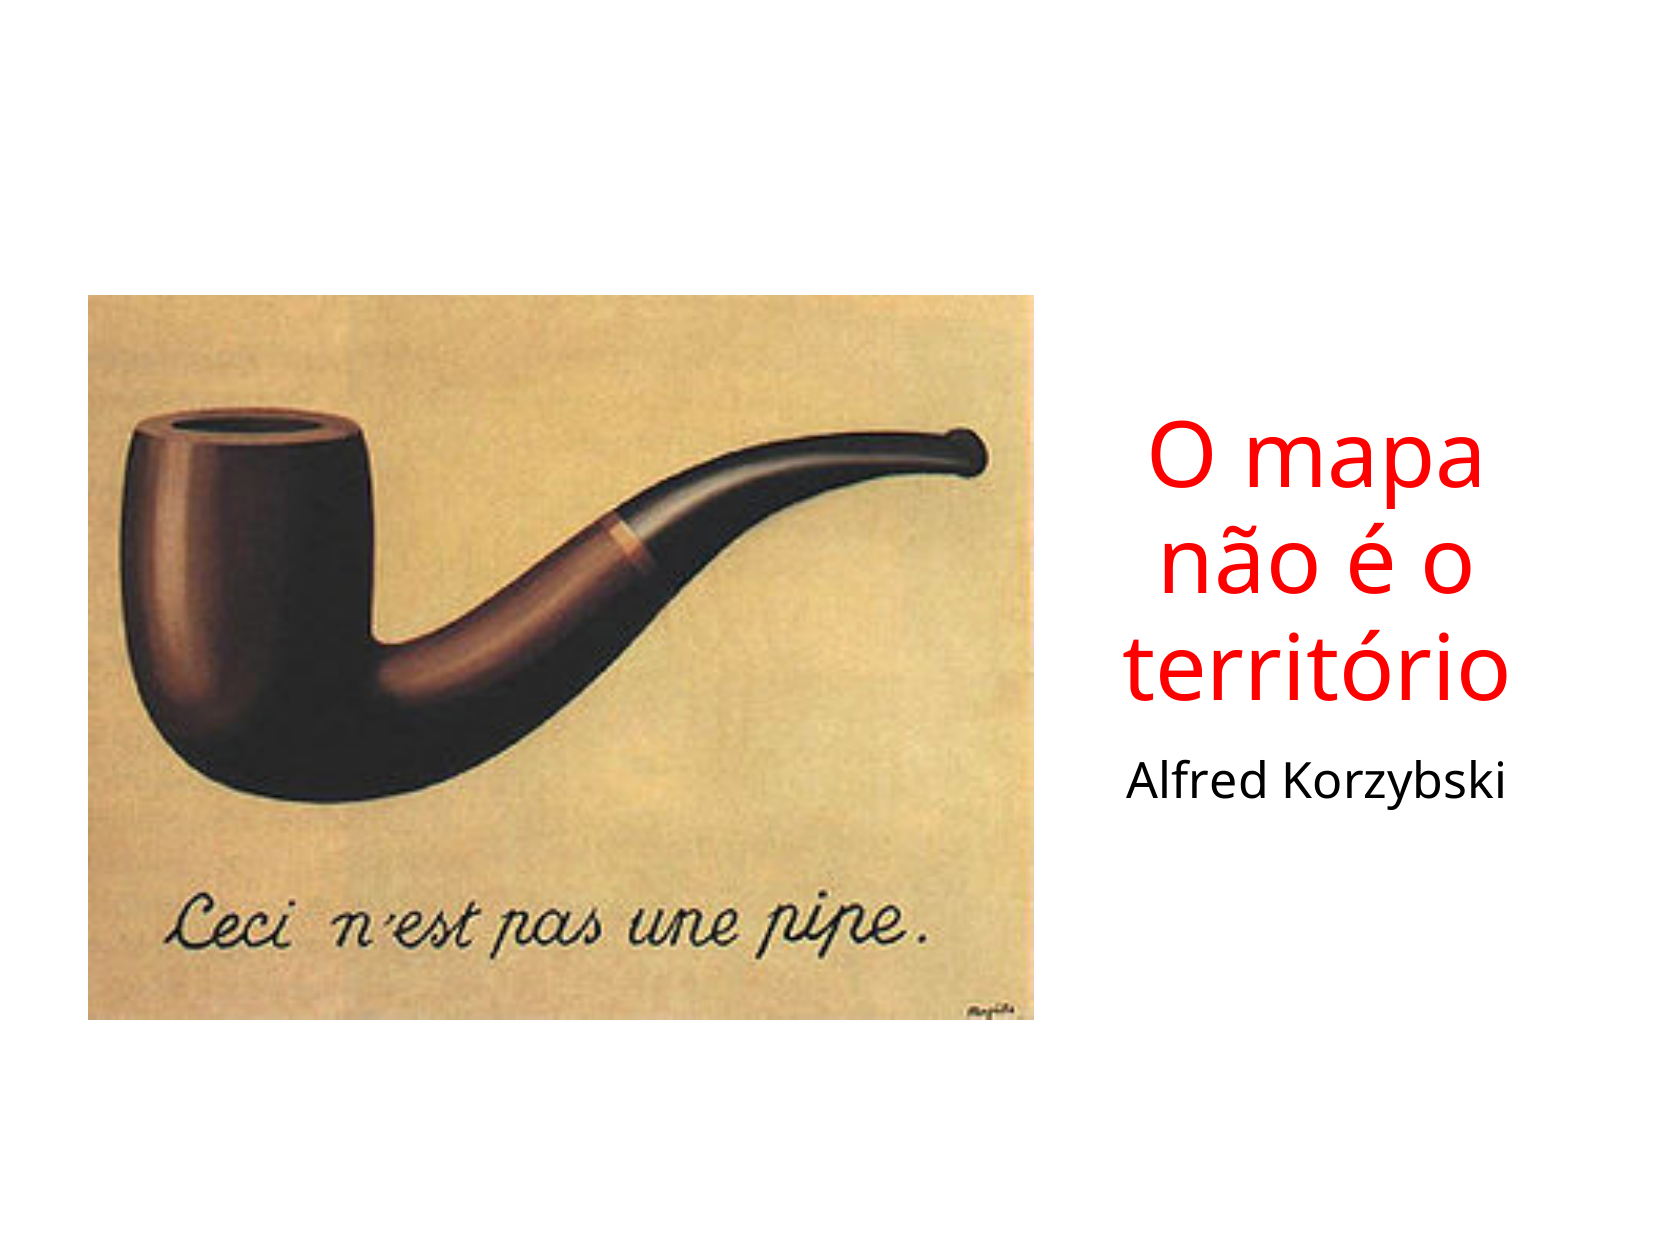

O mapa não é o território
Alfred Korzybski